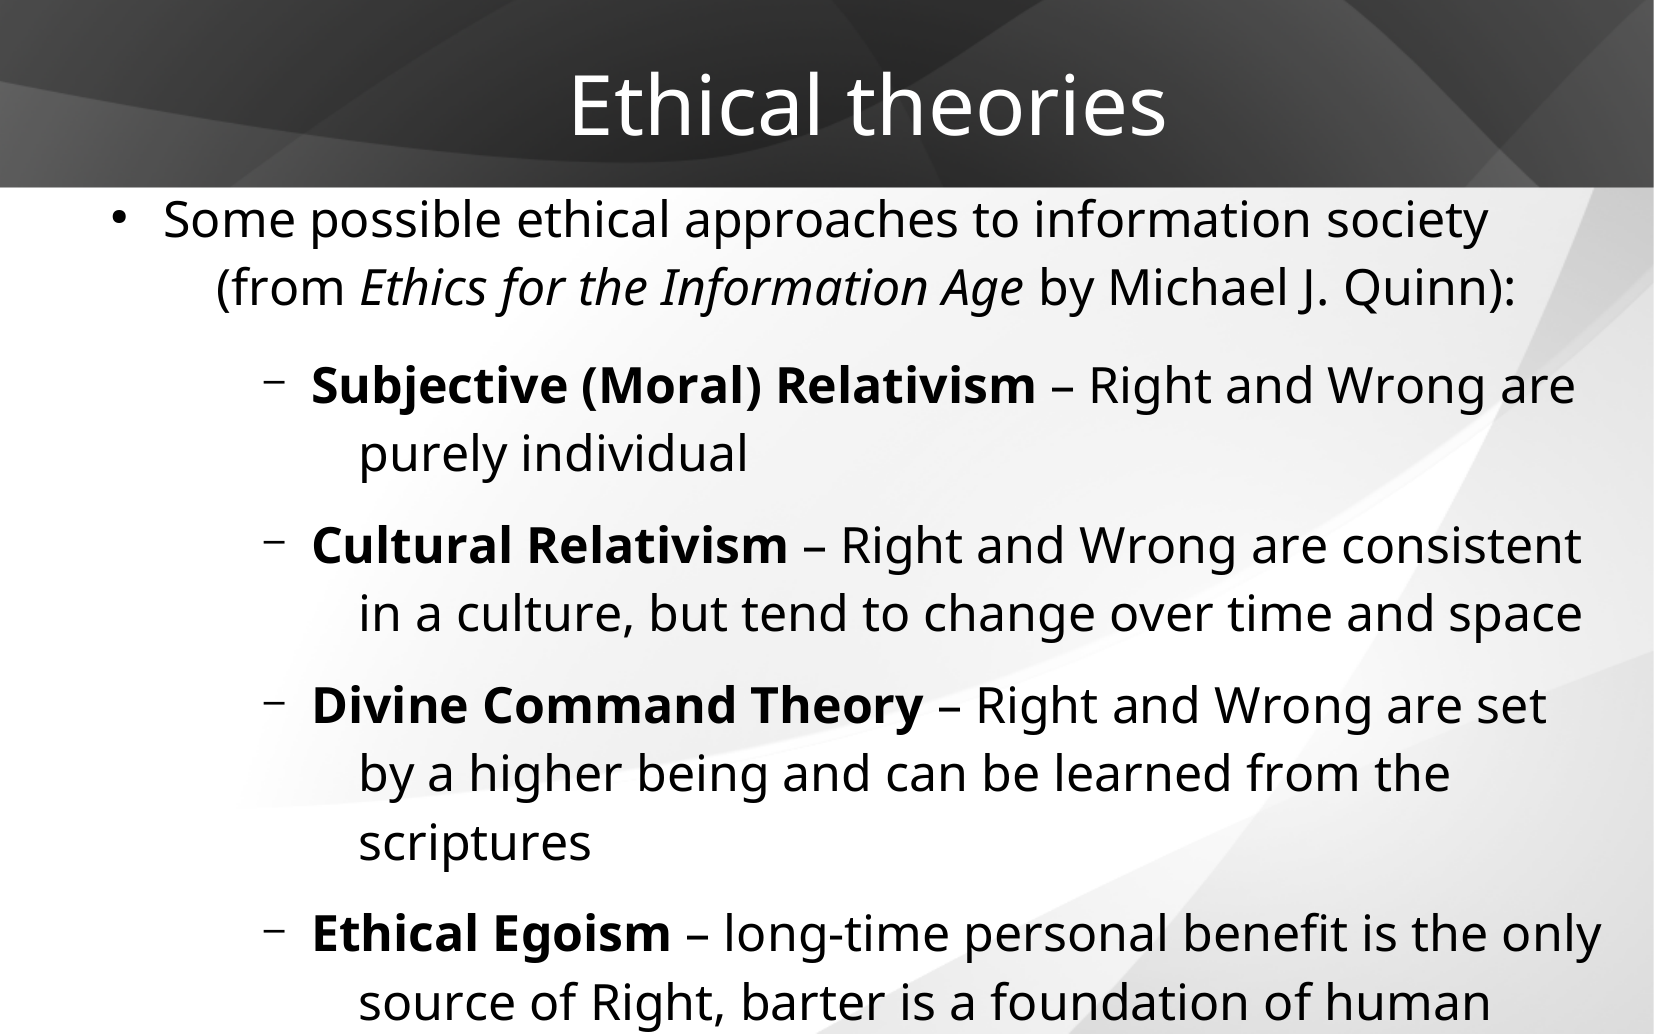

# Ethical theories
Some possible ethical approaches to information society (from Ethics for the Information Age by Michael J. Quinn):
Subjective (Moral) Relativism – Right and Wrong are purely individual
Cultural Relativism – Right and Wrong are consistent in a culture, but tend to change over time and space
Divine Command Theory – Right and Wrong are set by a higher being and can be learned from the scriptures
Ethical Egoism – long-time personal benefit is the only source of Right, barter is a foundation of human relationships; doing good makes sense if useful